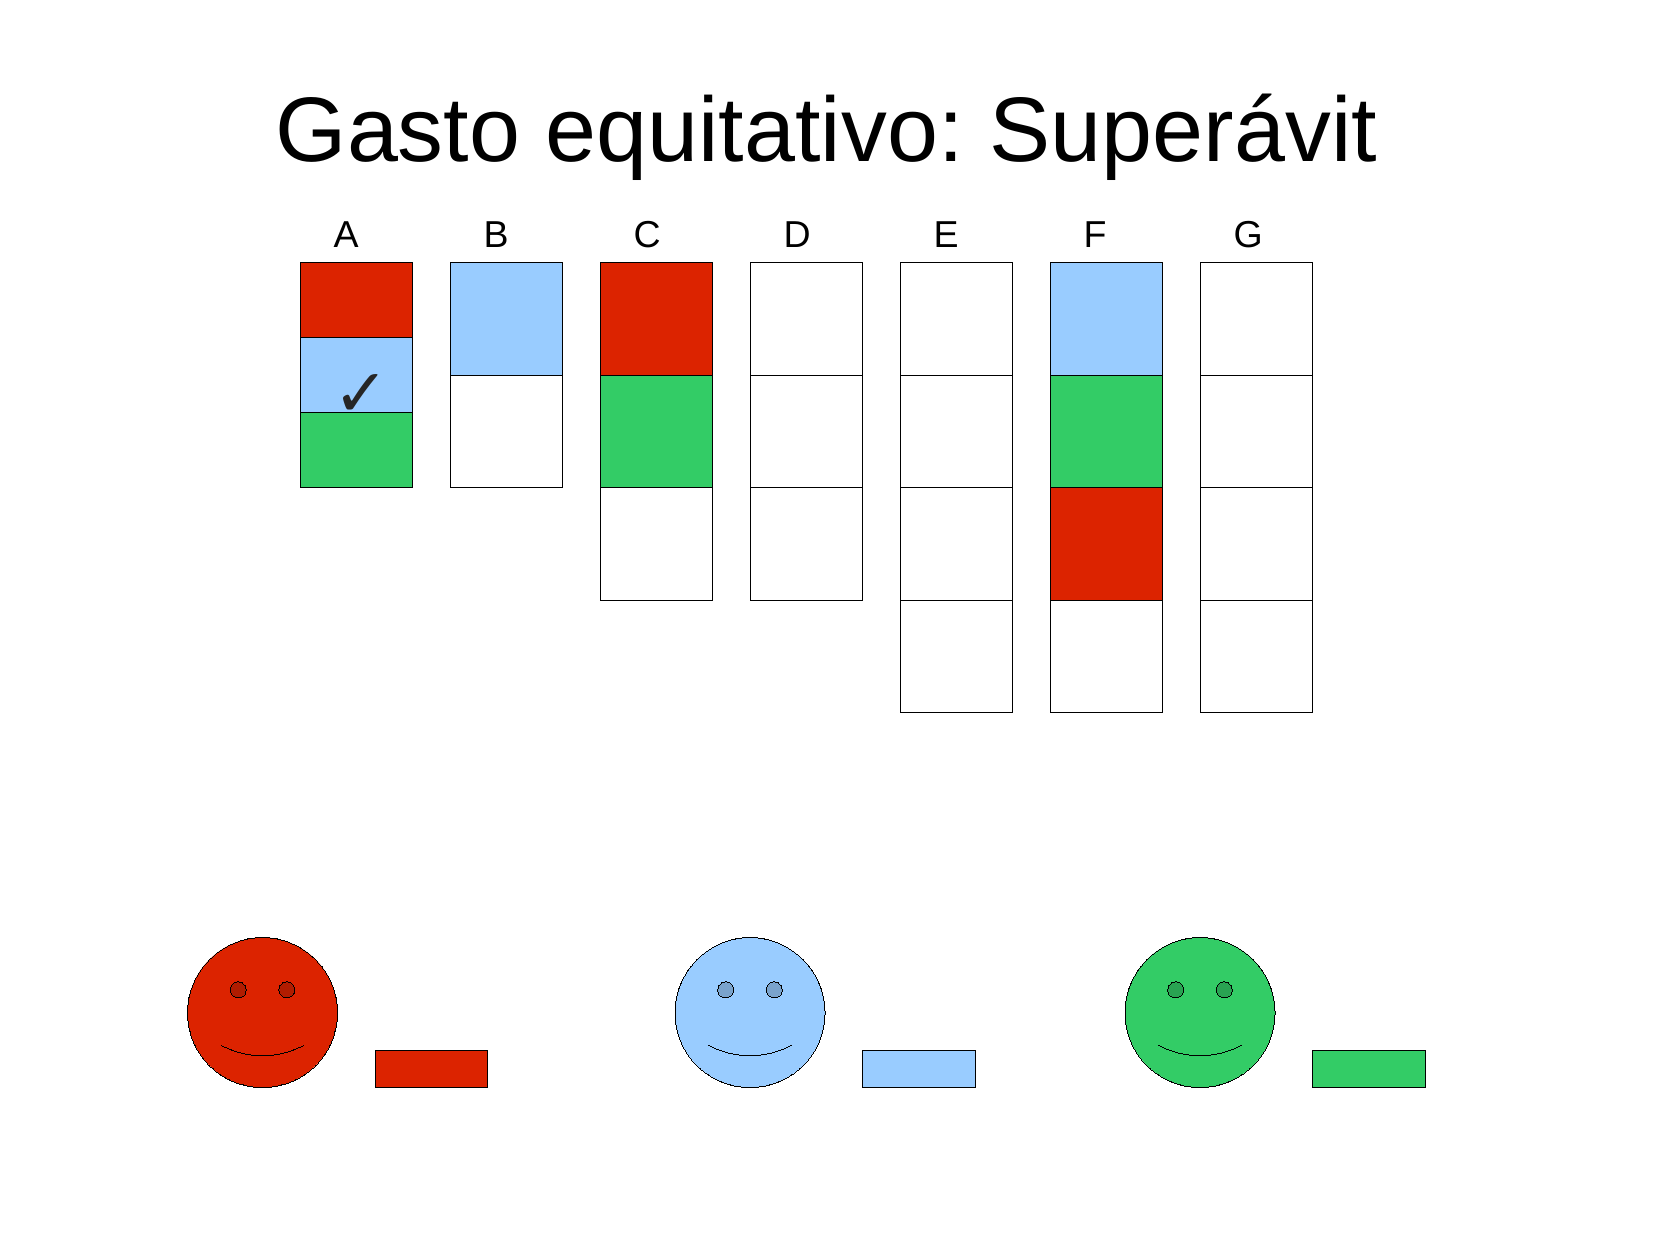

# Gasto equitativo: Superávit
C
D
G
A
B
E
F
✓